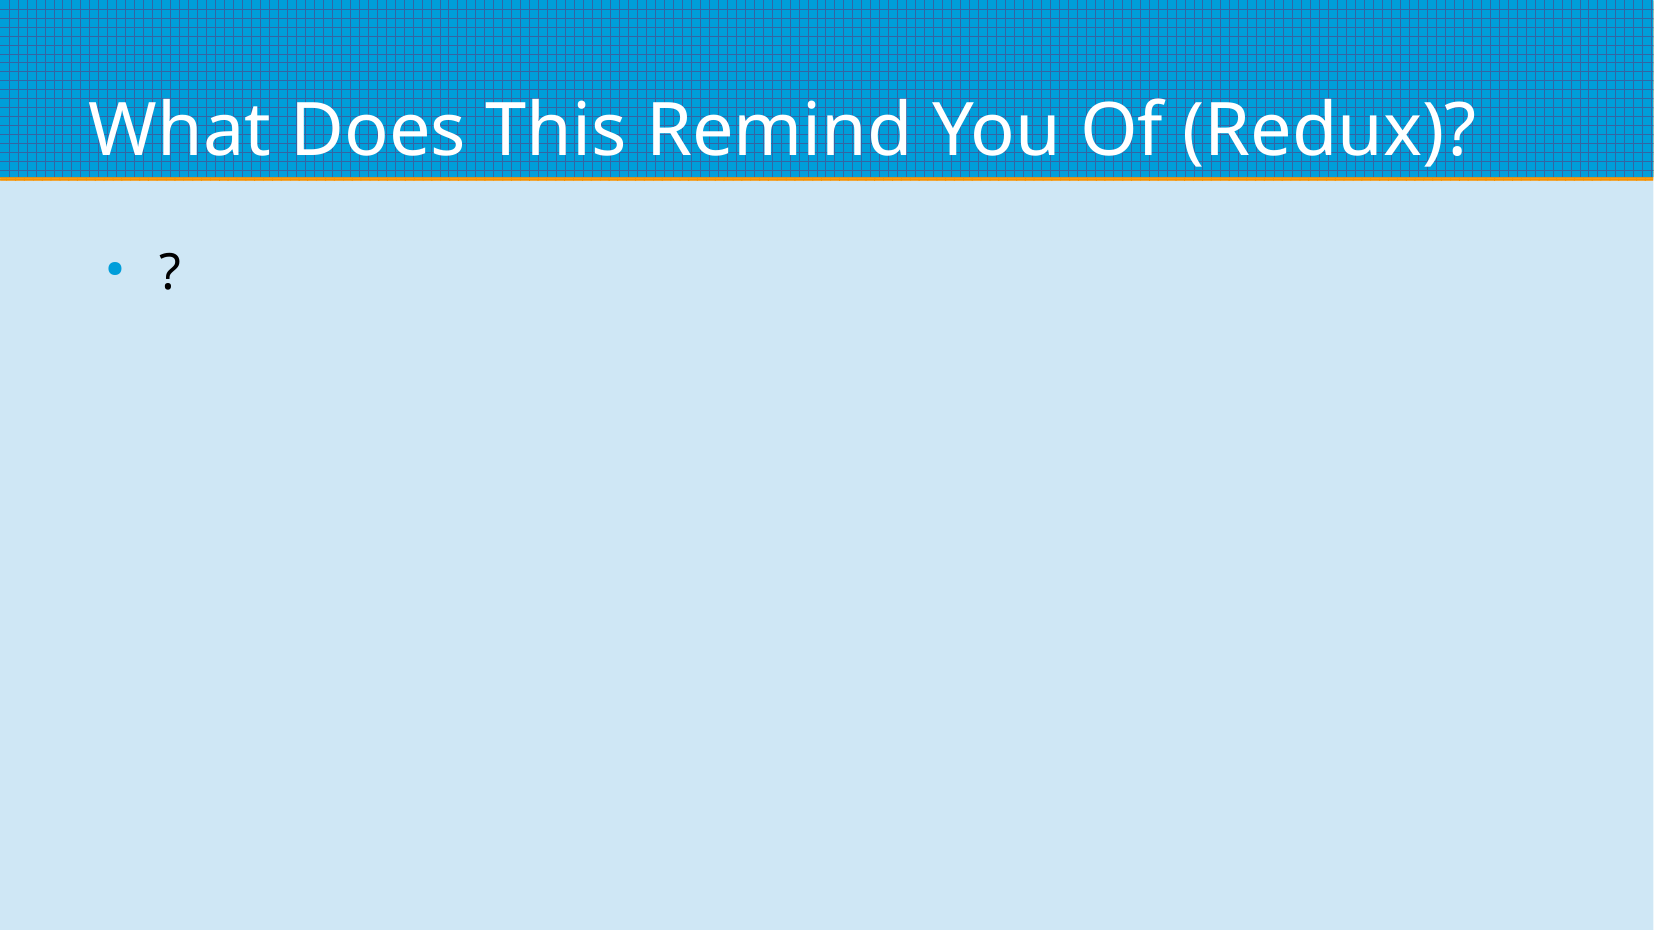

# What Does This Remind You Of (Redux)?
?